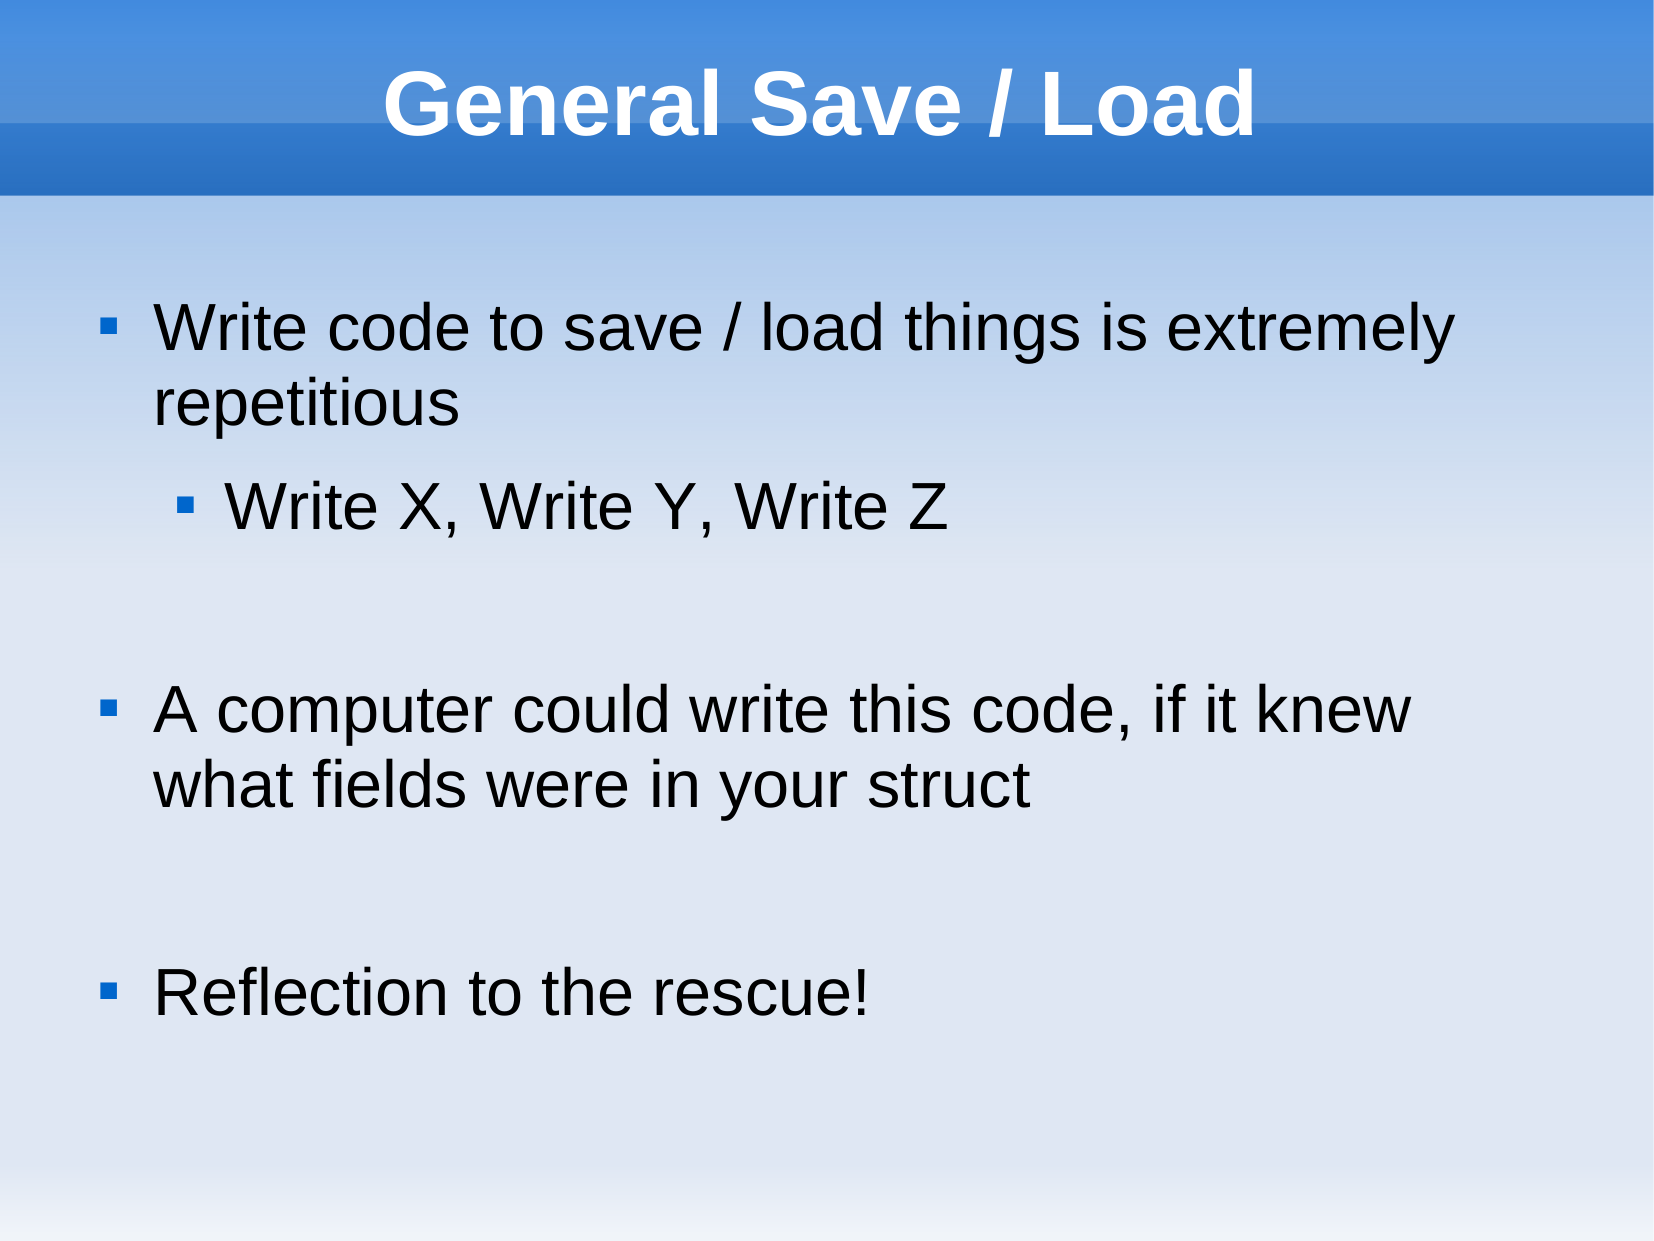

# General Save / Load
Write code to save / load things is extremely repetitious
Write X, Write Y, Write Z
A computer could write this code, if it knew what fields were in your struct
Reflection to the rescue!